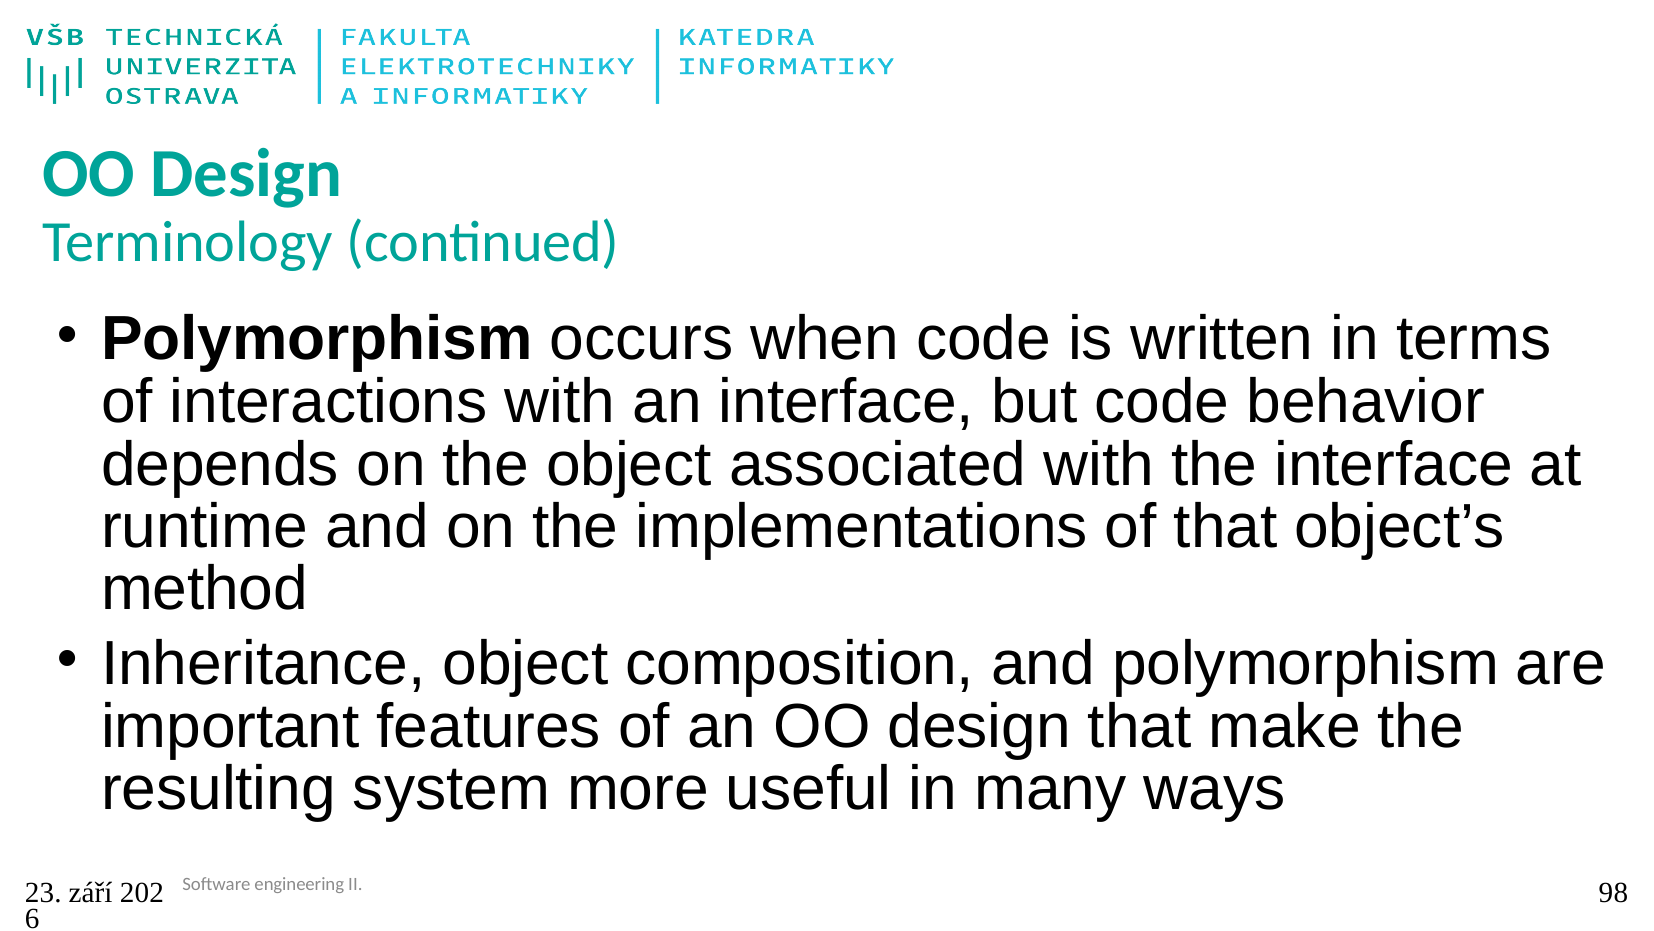

OO Design
Terminology (continued)
# Polymorphism occurs when code is written in terms of interactions with an interface, but code behavior depends on the object associated with the interface at runtime and on the implementations of that object’s method
Inheritance, object composition, and polymorphism are important features of an OO design that make the resulting system more useful in many ways
Software engineering II.
98